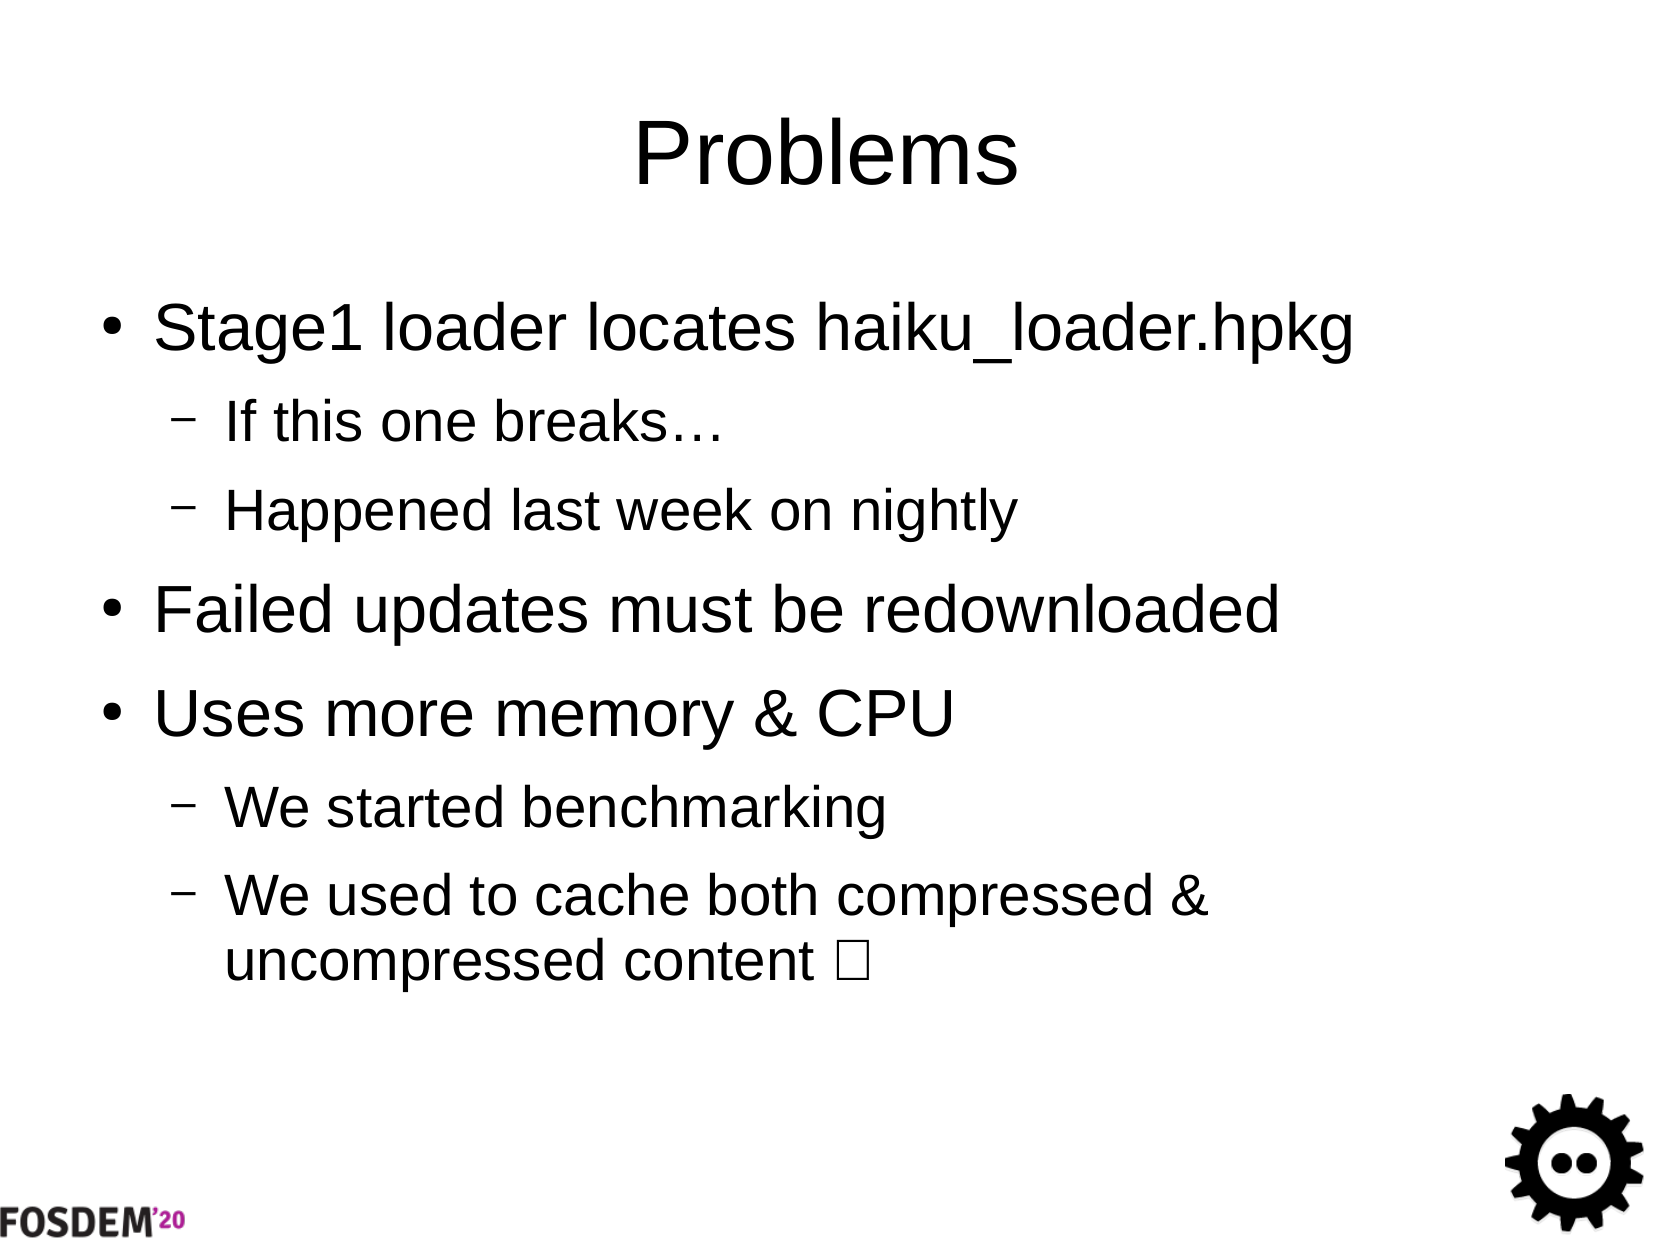

# Problems
Stage1 loader locates haiku_loader.hpkg
If this one breaks…
Happened last week on nightly
Failed updates must be redownloaded
Uses more memory & CPU
We started benchmarking
We used to cache both compressed & uncompressed content 🤭